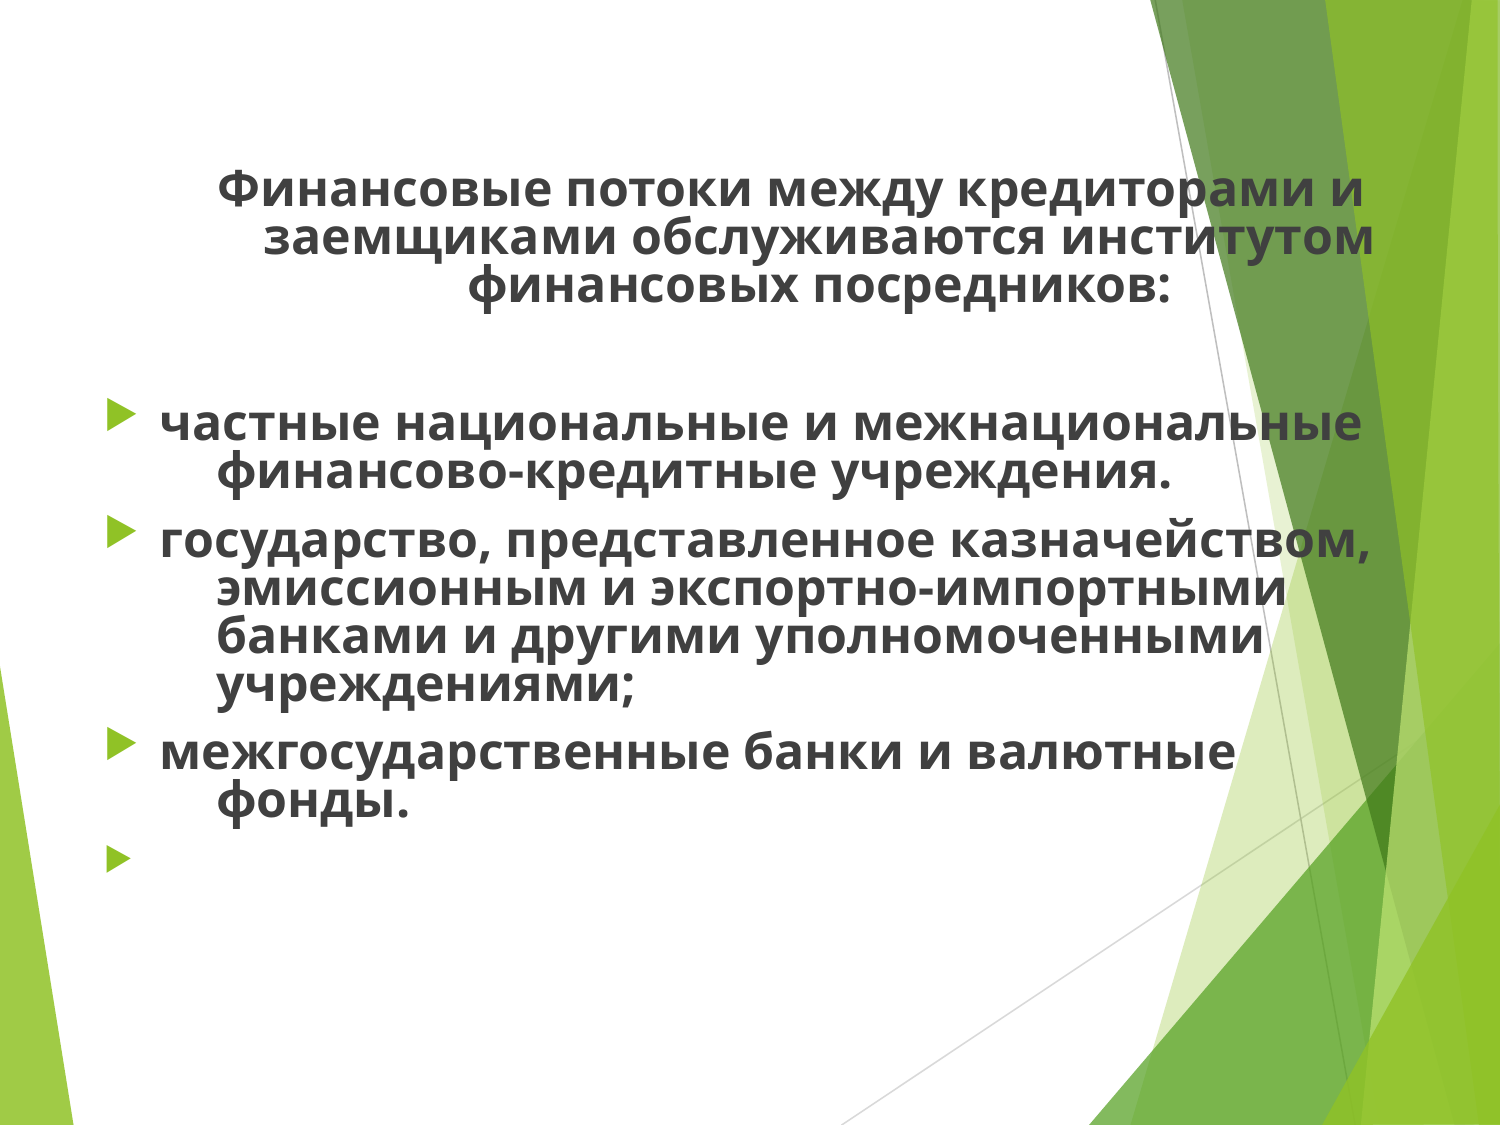

# Финансовые потоки между кредиторами и заемщиками обслуживаются институтом финансовых посредников:
частные национальные и межнациональные финансово-кредитные учреждения.
государство, представленное казначейством, эмиссионным и экспортно-импортными банками и другими уполномоченными учреждениями;
межгосударственные банки и валютные фонды.